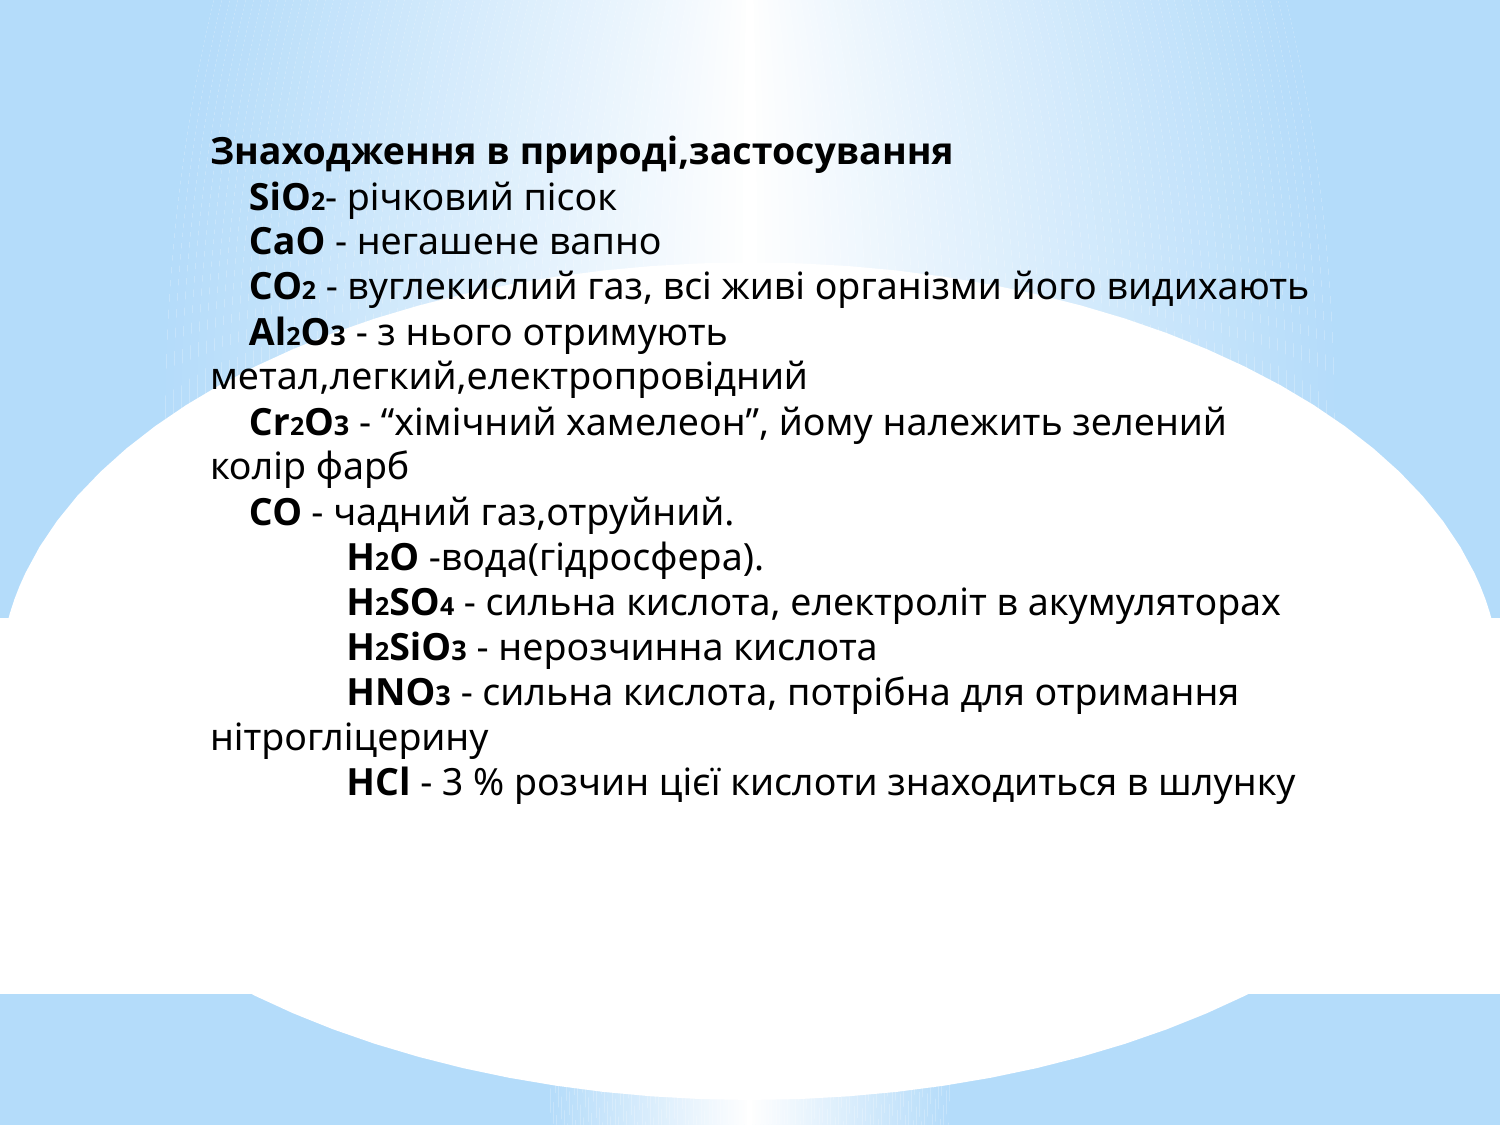

# Знаходження в природі,застосування
 SiO2- річковий пісок
 CaO - негашене вапно
 CO2 - вуглекислий газ, всі живі організми його видихають
 Al2O3 - з нього отримують метал,легкий,електропровідний
 Cr2O3 - “хімічний хамелеон”, йому належить зелений колір фарб
 CO - чадний газ,отруйний.
 H2O -вода(гідросфера).
 H2SO4 - сильна кислота, електроліт в акумуляторах
 H2SiO3 - нерозчинна кислота
 HNO3 - сильна кислота, потрібна для отримання нітрогліцерину
 HCl - 3 % розчин цієї кислоти знаходиться в шлунку